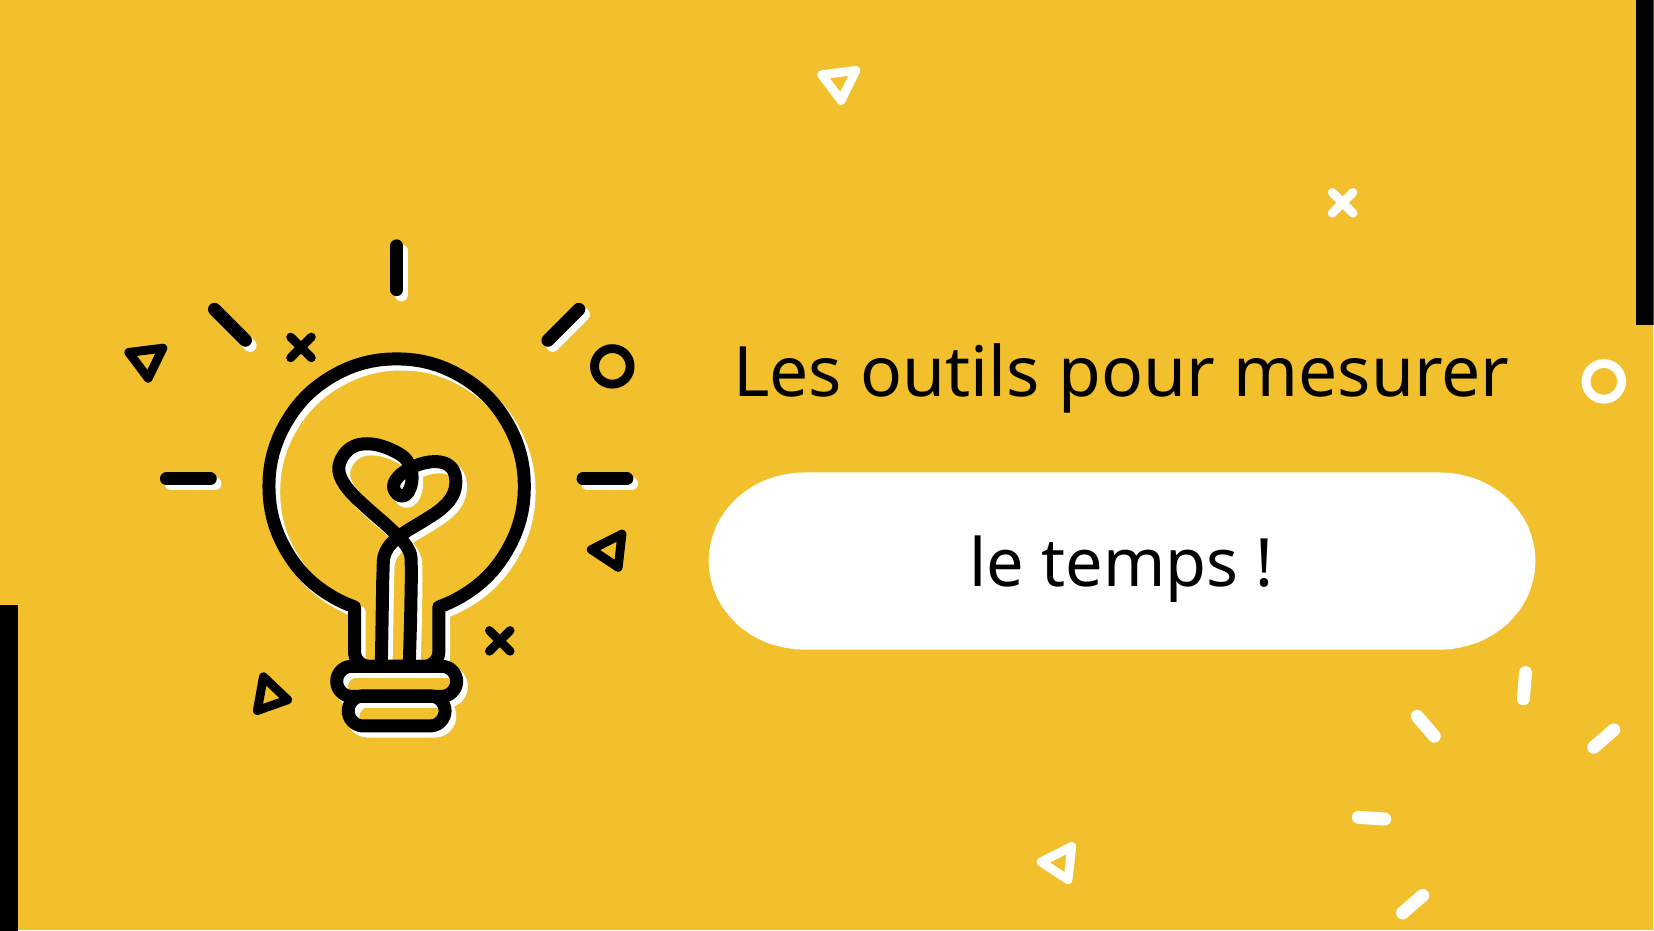

# Les outils pour mesurer
le temps !